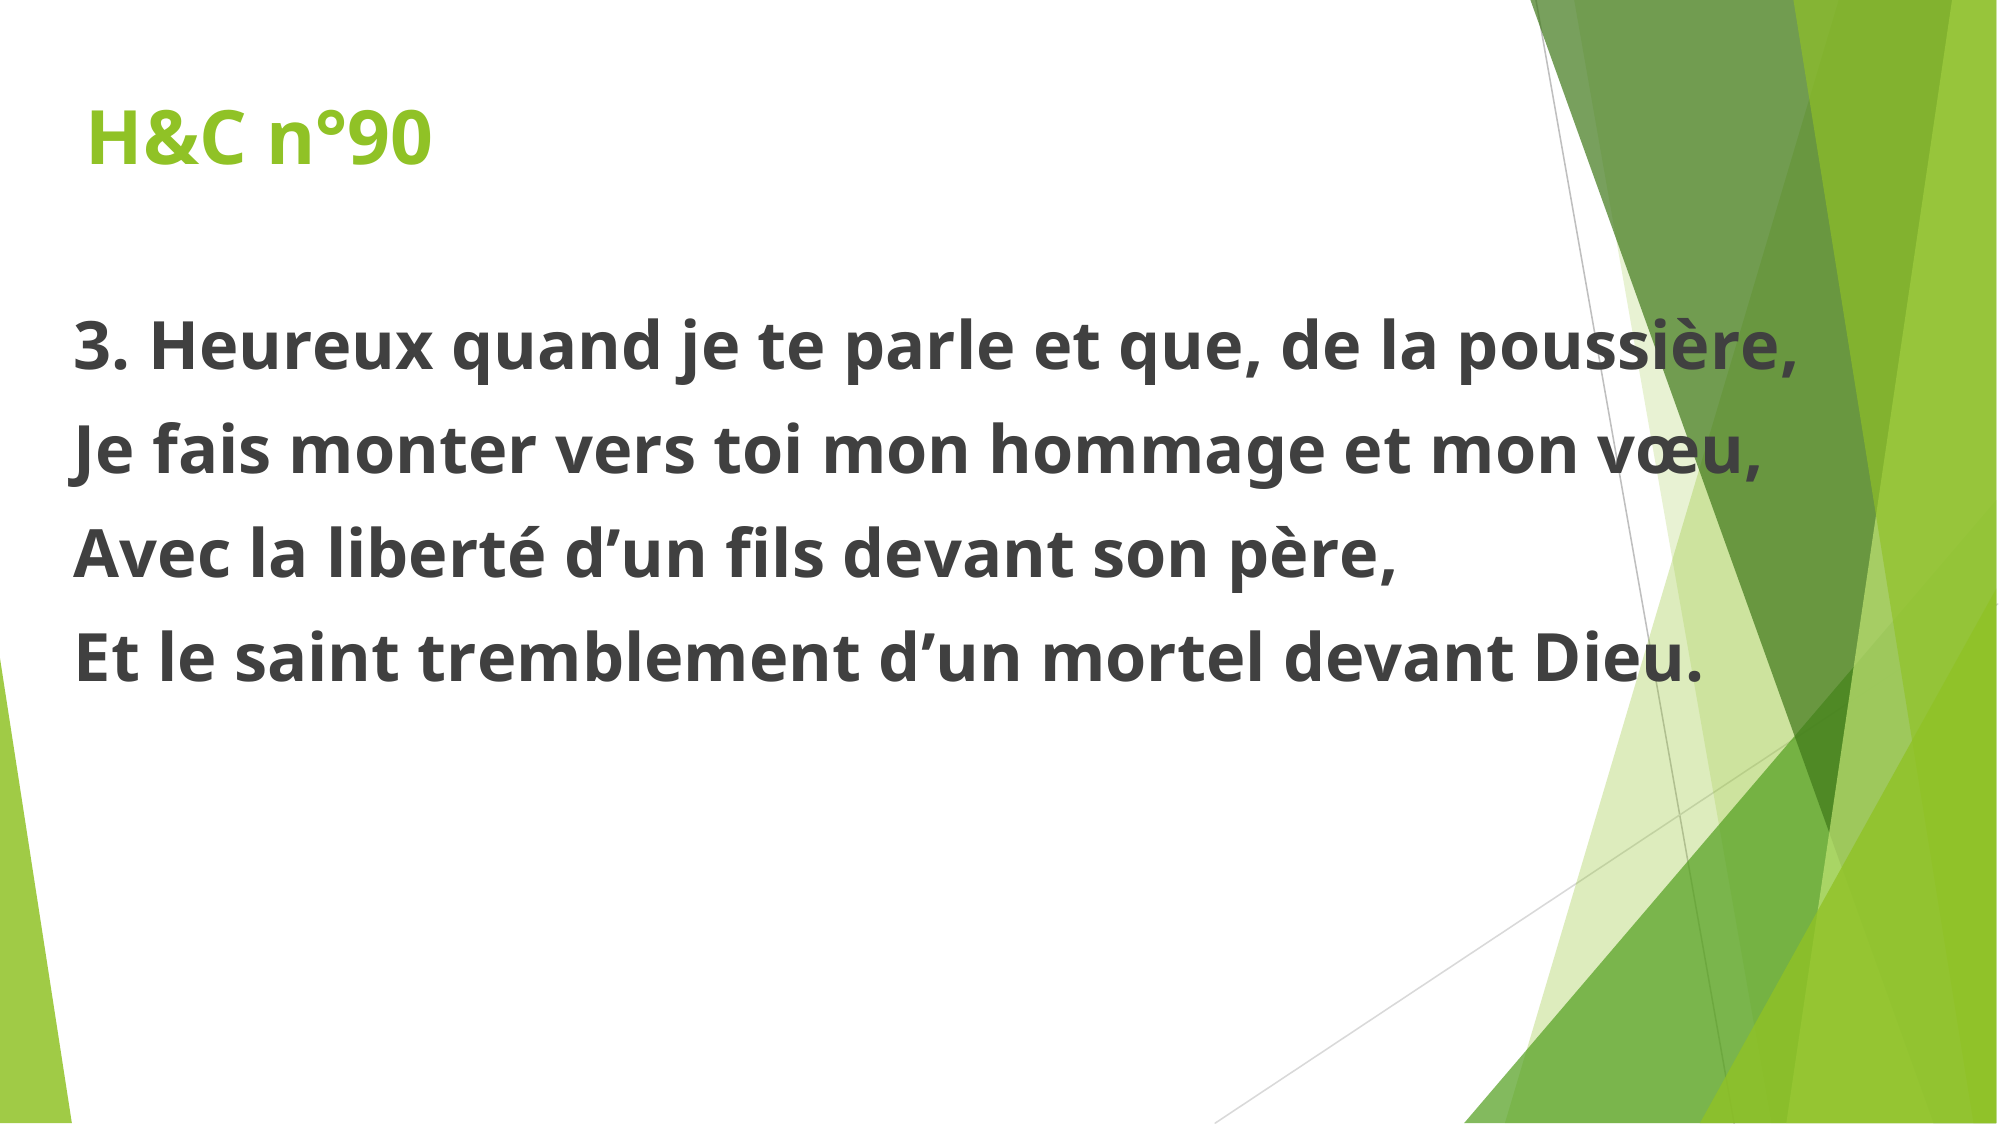

H&C n°90
3. Heureux quand je te parle et que, de la poussière,
Je fais monter vers toi mon hommage et mon vœu,
Avec la liberté d’un fils devant son père,
Et le saint tremblement d’un mortel devant Dieu.